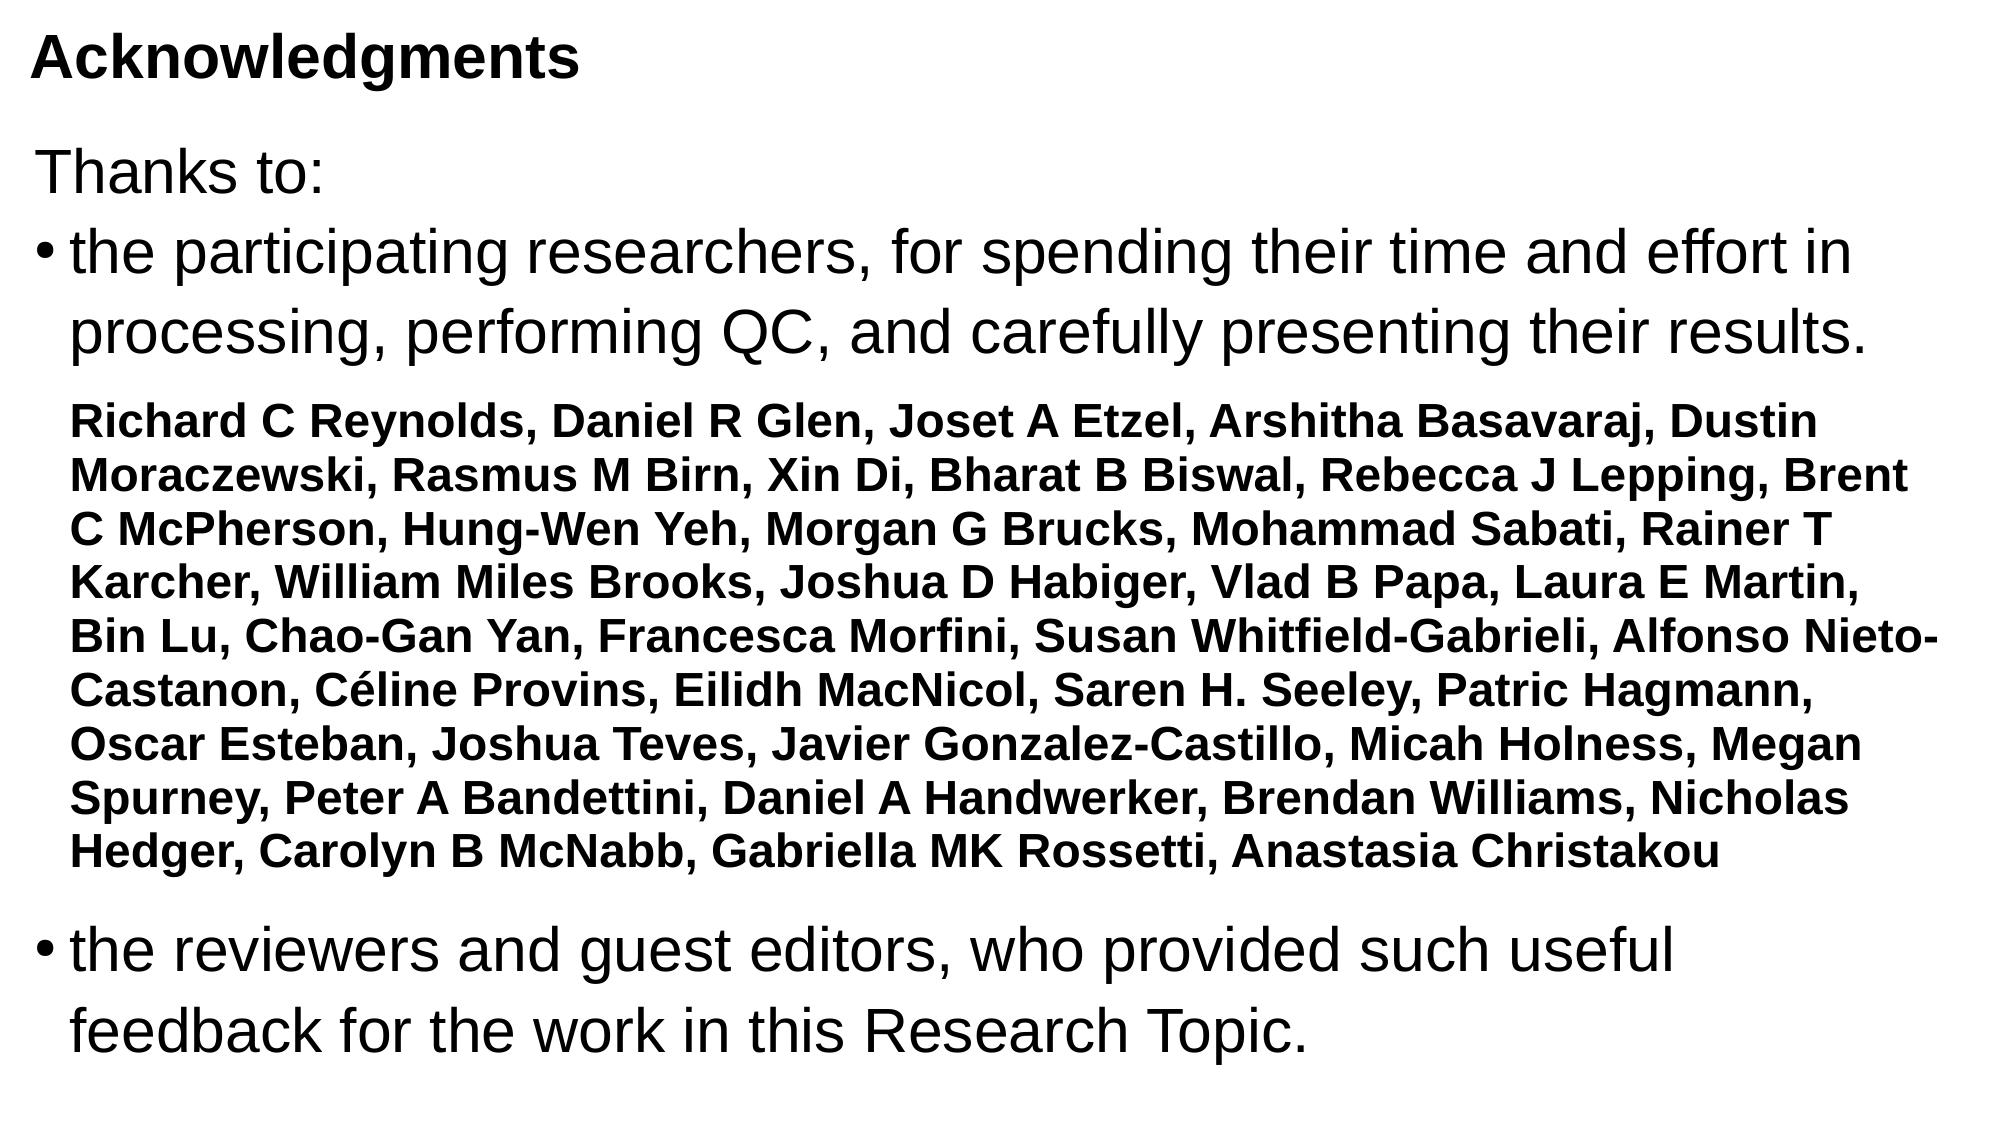

Acknowledgments
Thanks to:
the participating researchers, for spending their time and effort in processing, performing QC, and carefully presenting their results.
Richard C Reynolds, Daniel R Glen, Joset A Etzel, Arshitha Basavaraj, Dustin Moraczewski, Rasmus M Birn, Xin Di, Bharat B Biswal, Rebecca J Lepping, Brent C McPherson, Hung-Wen Yeh, Morgan G Brucks, Mohammad Sabati, Rainer T Karcher, William Miles Brooks, Joshua D Habiger, Vlad B Papa, Laura E Martin, Bin Lu, Chao-Gan Yan, Francesca Morfini, Susan Whitfield-Gabrieli, Alfonso Nieto-Castanon, Céline Provins, Eilidh MacNicol, Saren H. Seeley, Patric Hagmann, Oscar Esteban, Joshua Teves, Javier Gonzalez-Castillo, Micah Holness, Megan Spurney, Peter A Bandettini, Daniel A Handwerker, Brendan Williams, Nicholas Hedger, Carolyn B McNabb, Gabriella MK Rossetti, Anastasia Christakou
the reviewers and guest editors, who provided such useful feedback for the work in this Research Topic.